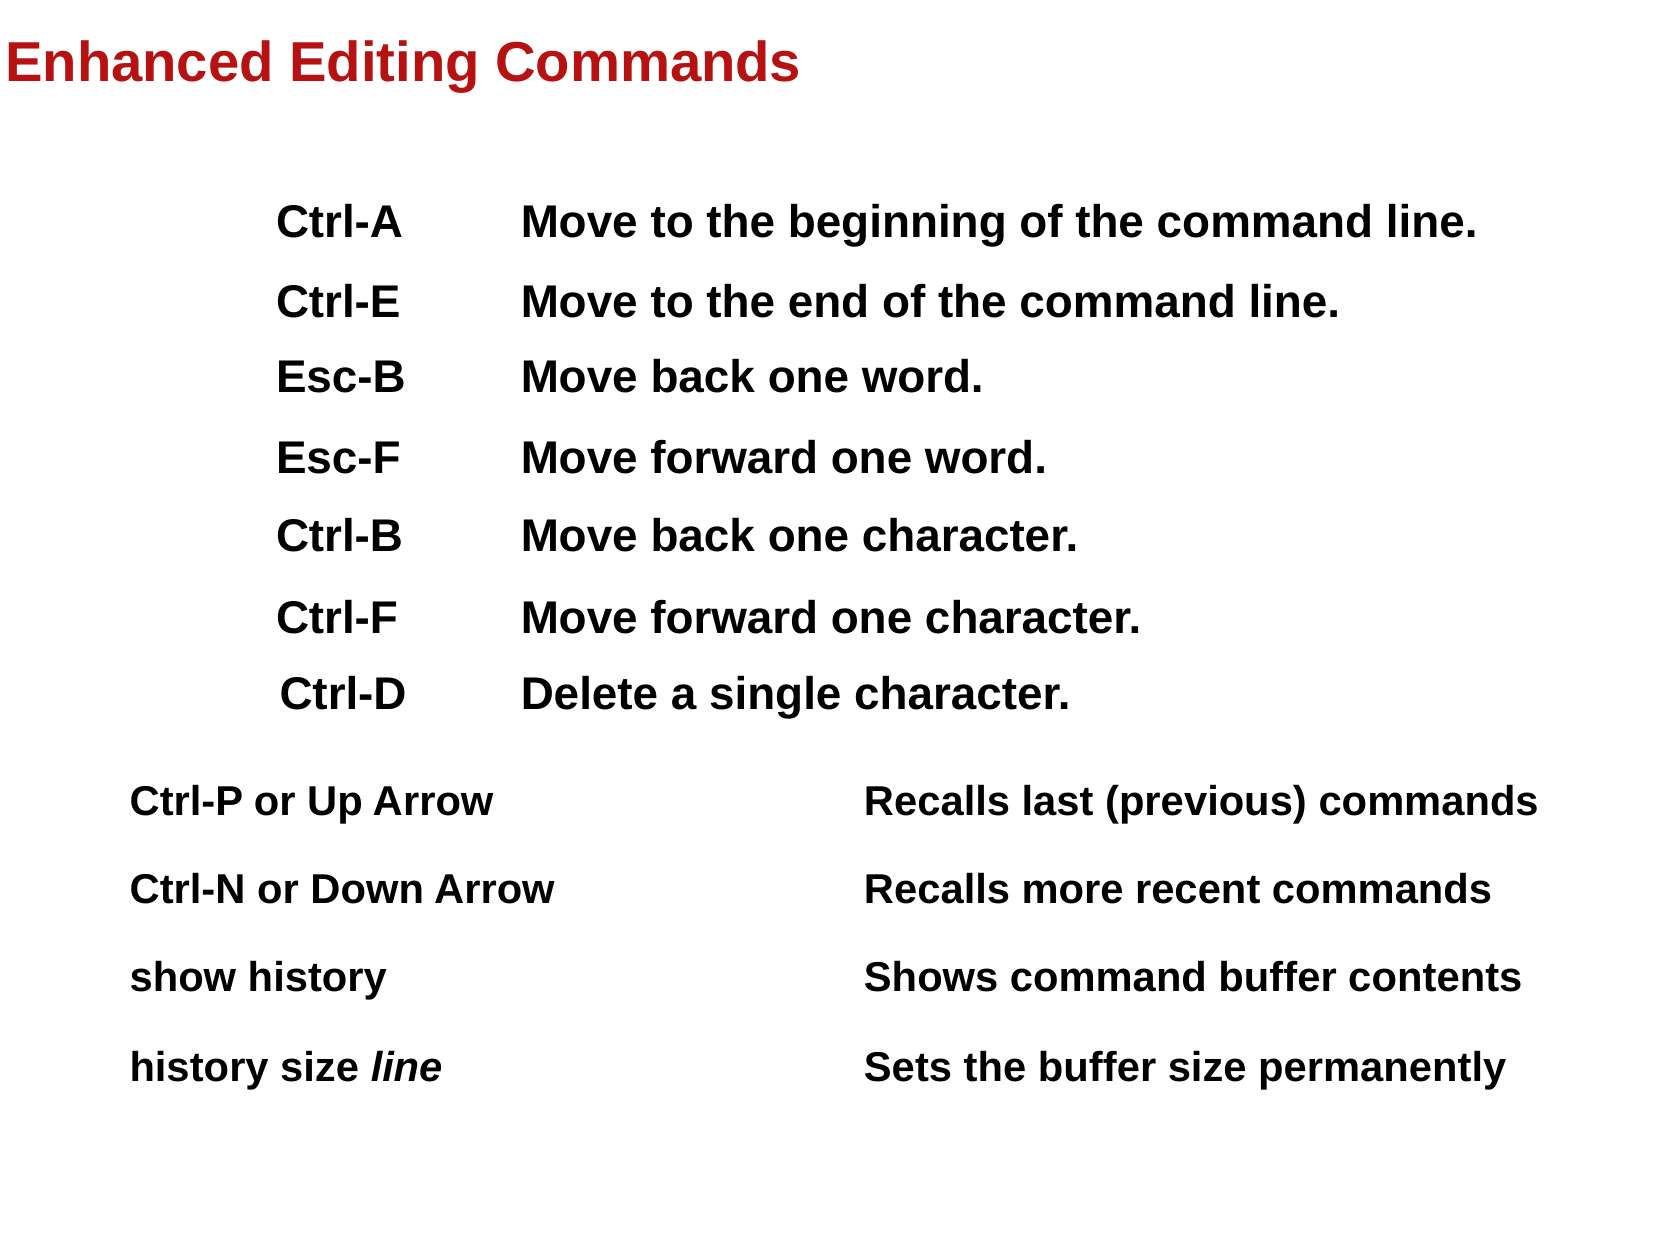

Enhanced Editing Commands
(Automatic scrolling of long lines.)
Ctrl-A
Move to the beginning of the command line.
Ctrl-E
Move to the end of the command line.
Esc-B
Move back one word.
Esc-F
Move forward one word.
Ctrl-B
Move back one character.
Ctrl-F
Move forward one character.
Ctrl-D
Delete a single character.
Ctrl-P or Up Arrow
Recalls last (previous) commands
Ctrl-N or Down Arrow
Recalls more recent commands
show history
Shows command buffer contents
history size line
Sets the buffer size permanently
terminal history size lines
Sets session command buffer size